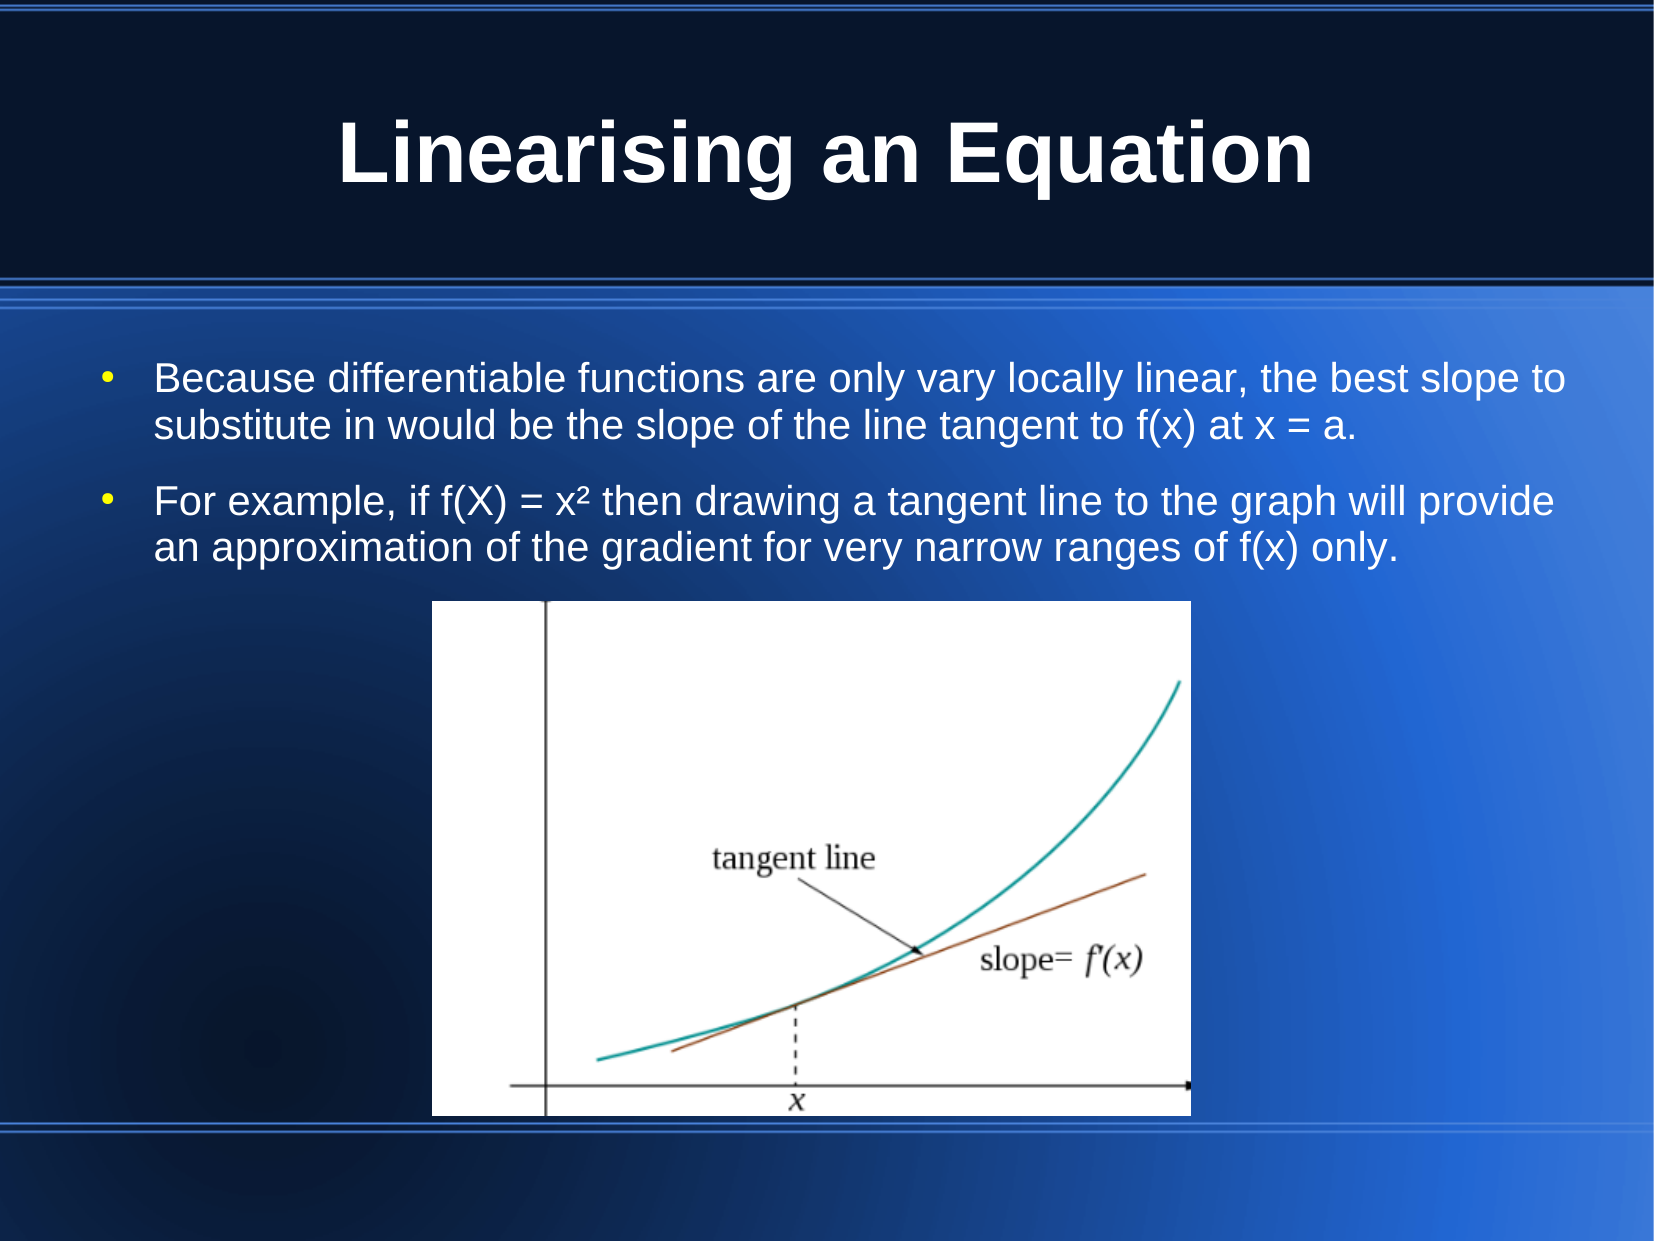

# Linearising an Equation
Because differentiable functions are only vary locally linear, the best slope to substitute in would be the slope of the line tangent to f(x) at x = a.
For example, if f(X) = x² then drawing a tangent line to the graph will provide an approximation of the gradient for very narrow ranges of f(x) only.